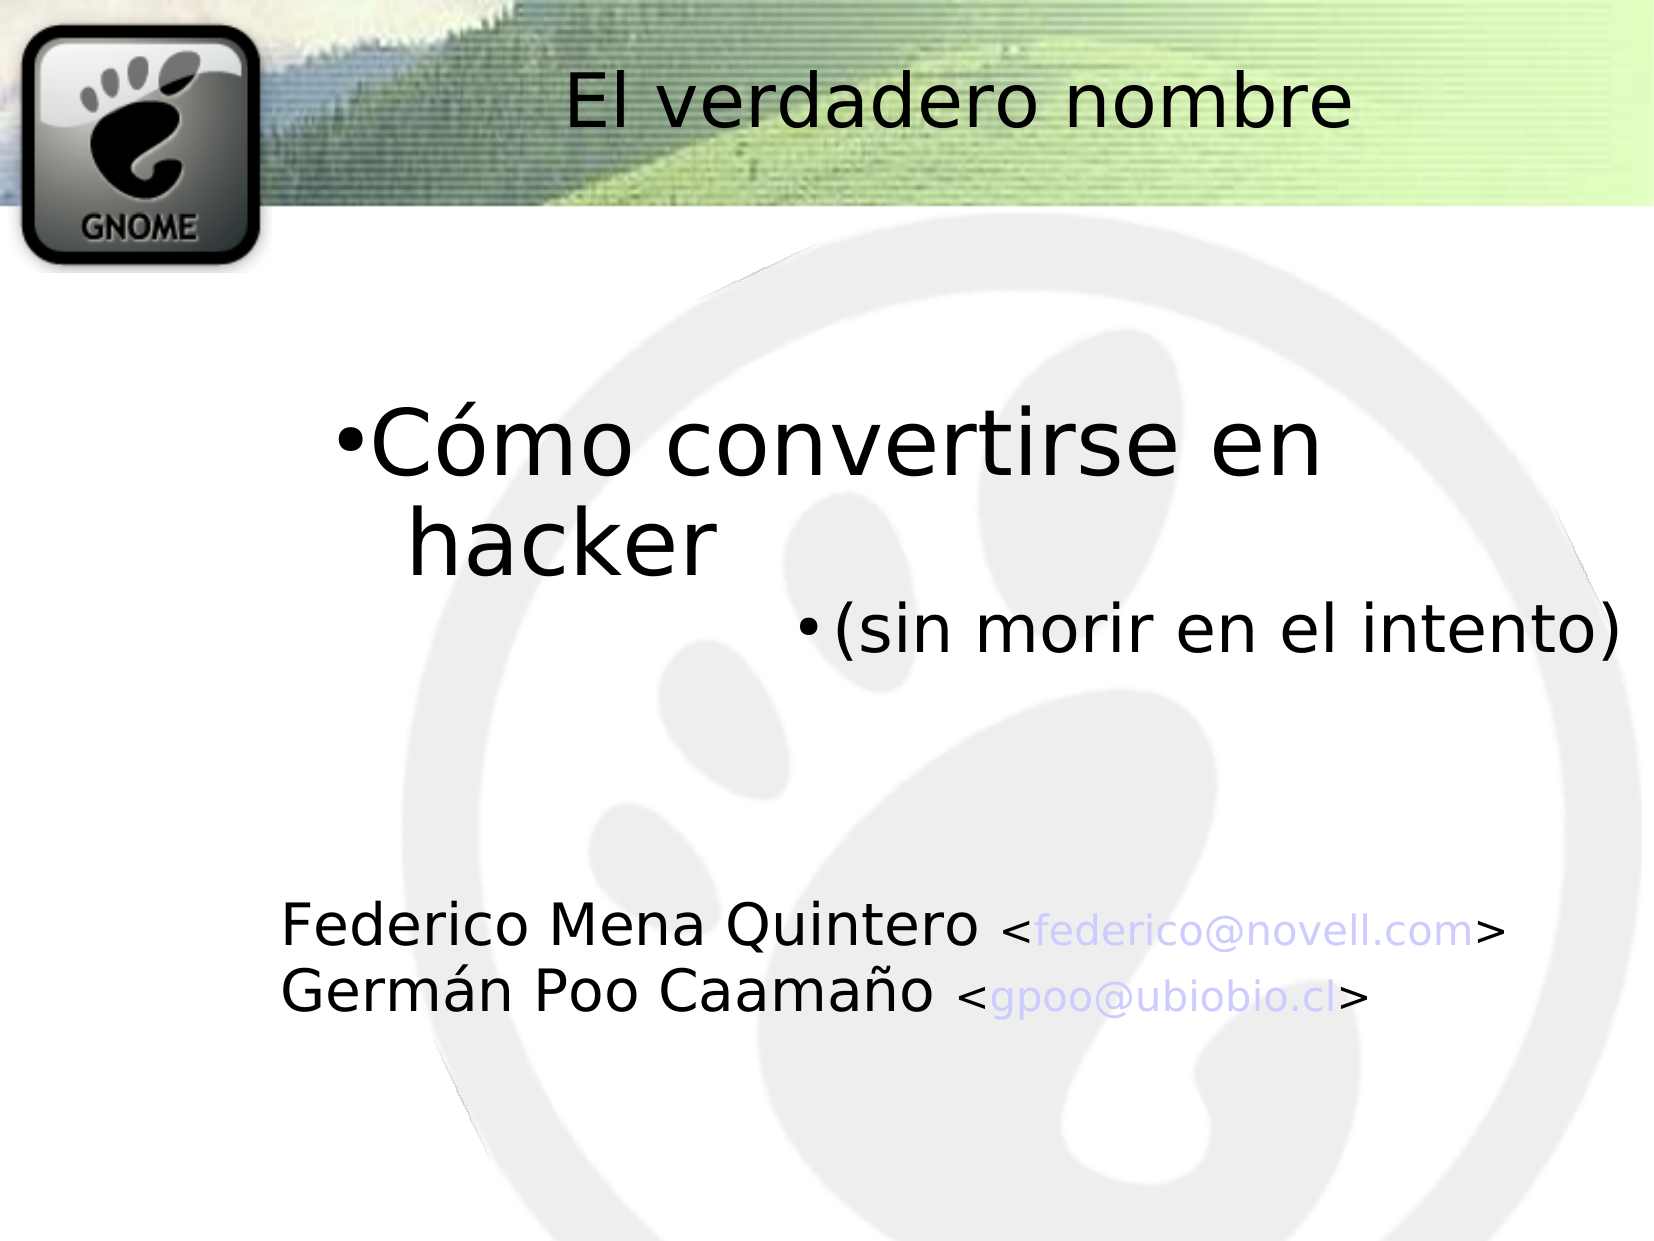

# El verdadero nombre
Cómo convertirse en hacker
(sin morir en el intento)
Federico Mena Quintero <federico@novell.com>
Germán Poo Caamaño <gpoo@ubiobio.cl>